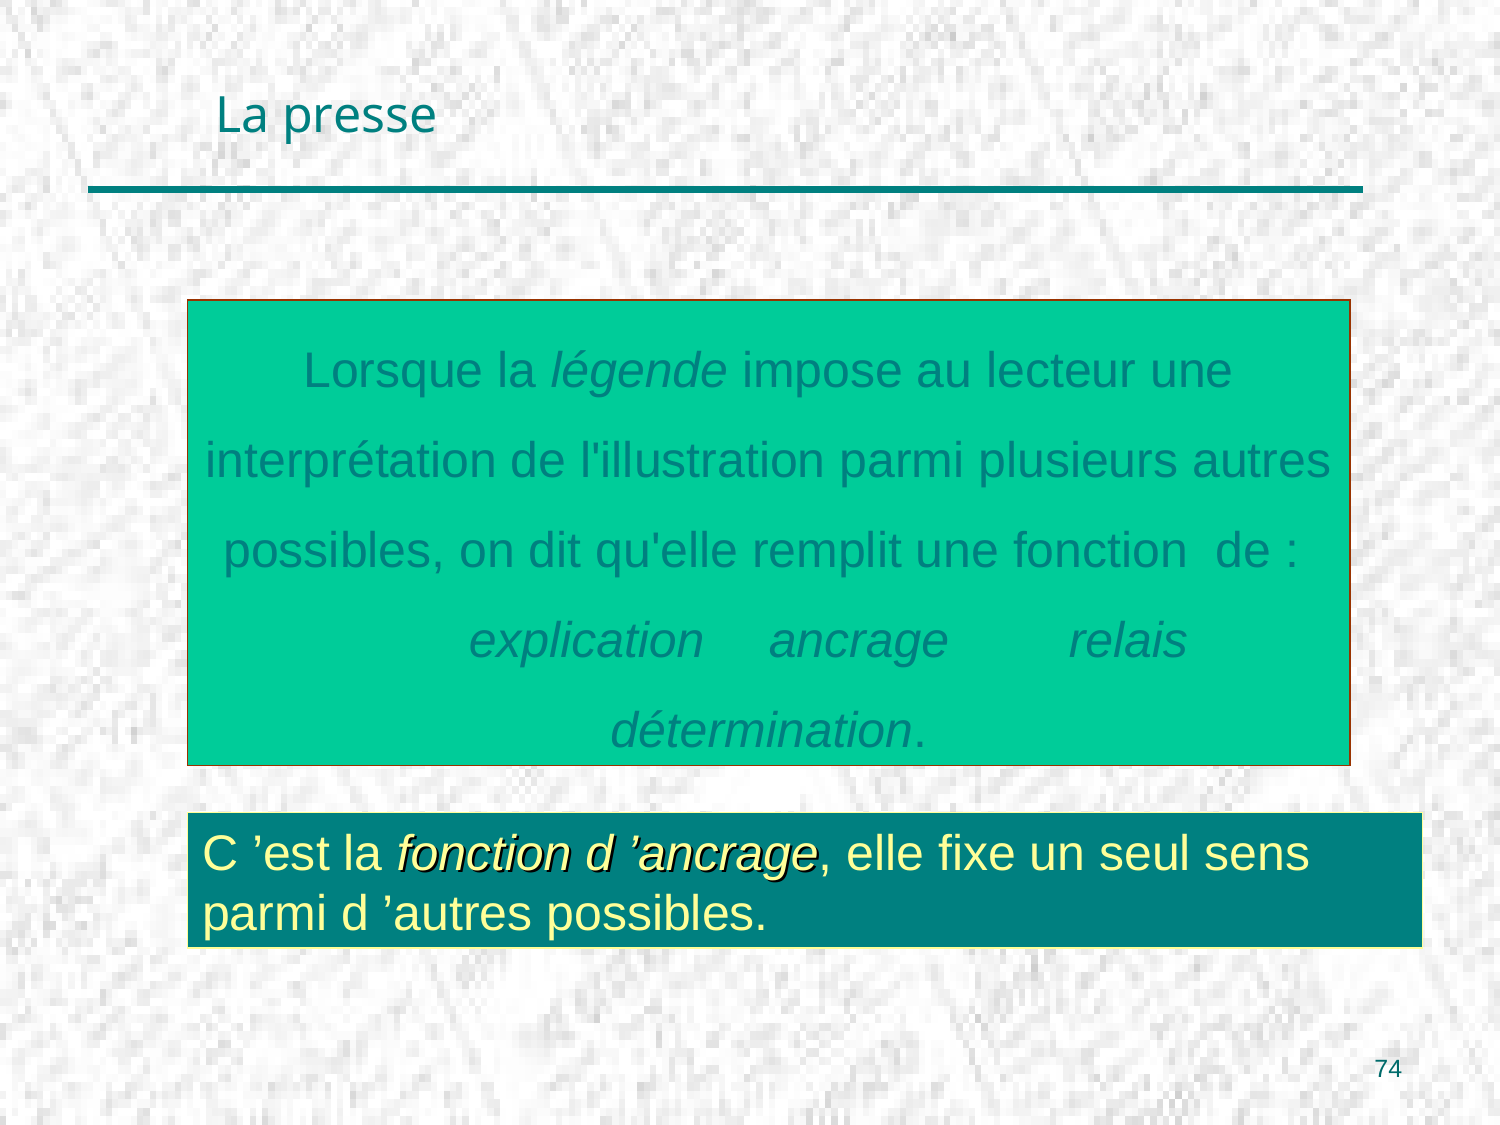

La presse
Lorsque la légende impose au lecteur une interprétation de l'illustration parmi plusieurs autres possibles, on dit qu'elle remplit une fonction de :
	explication	ancrage	relais 	détermination.
C ’est la fonction d ’ancrage, elle fixe un seul sens parmi d ’autres possibles.
74